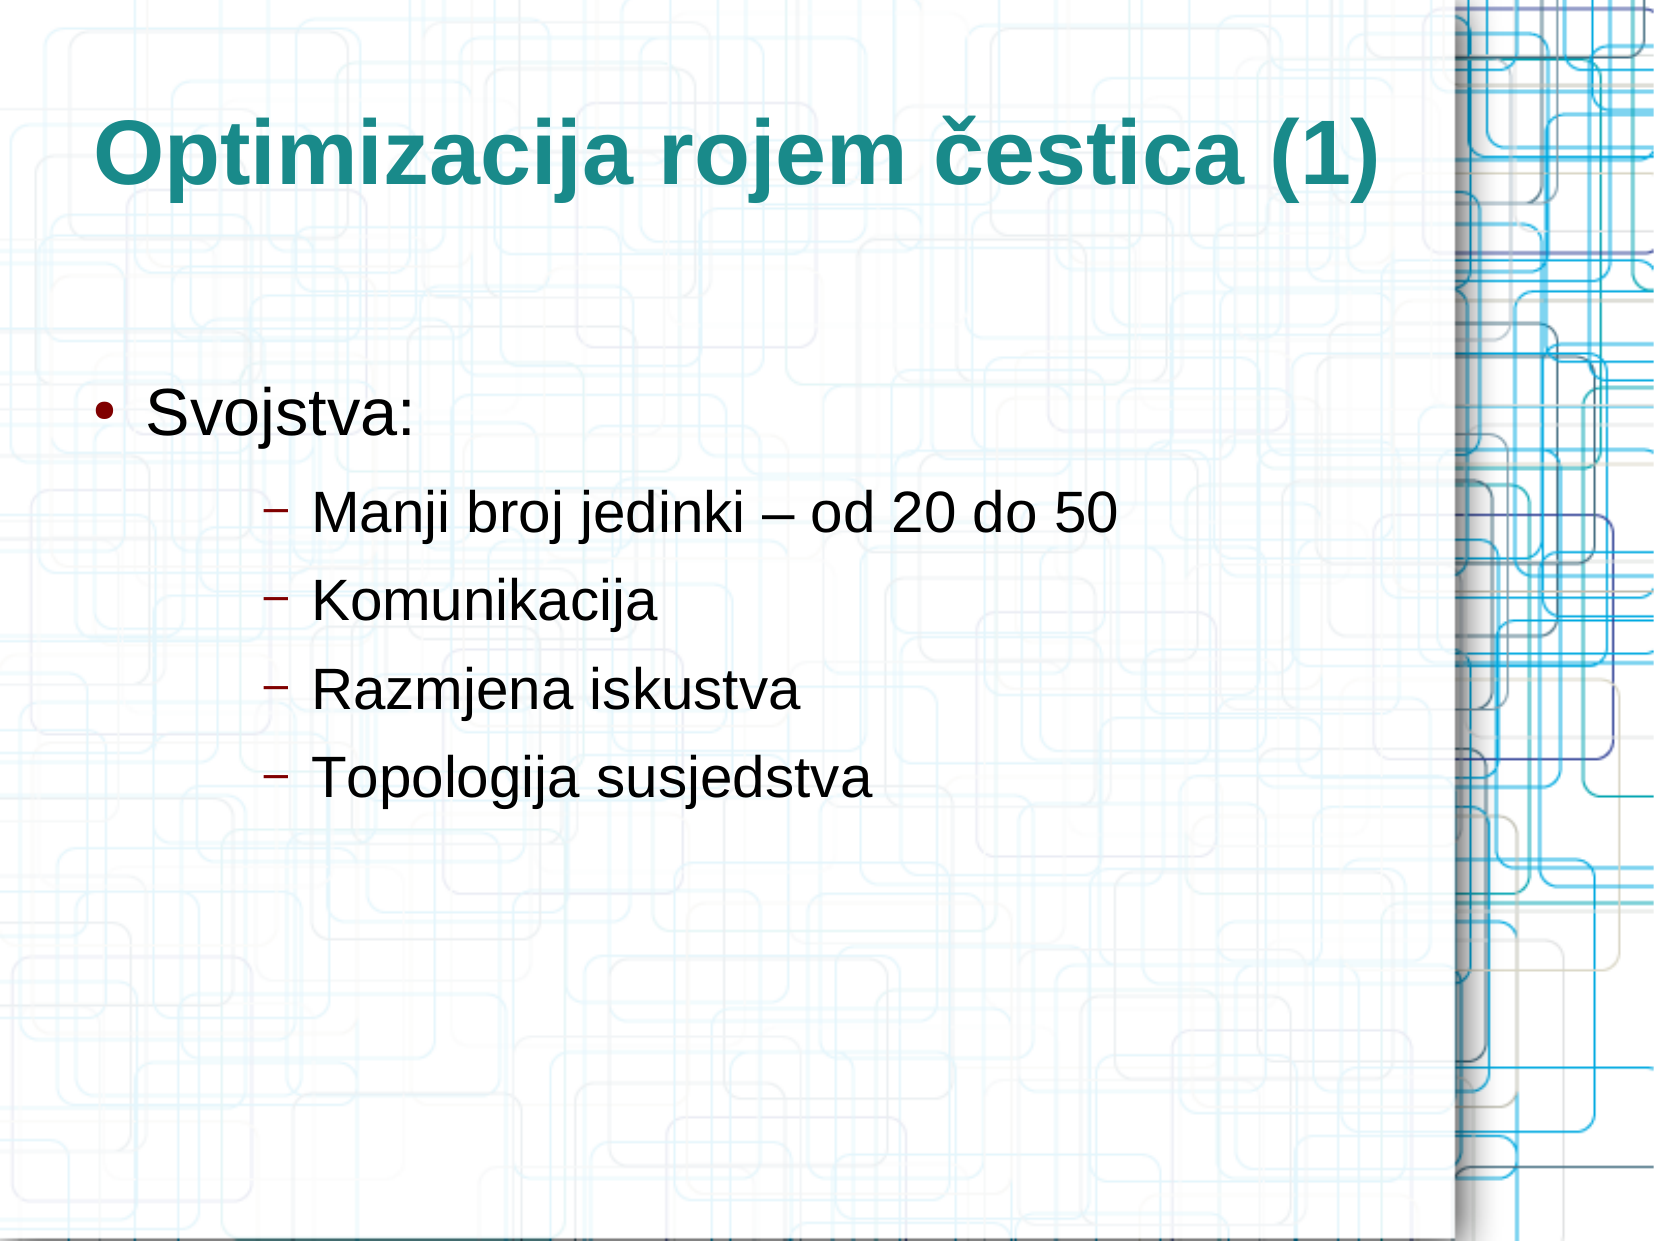

# Optimizacija rojem čestica (1)
Svojstva:
Manji broj jedinki – od 20 do 50
Komunikacija
Razmjena iskustva
Topologija susjedstva